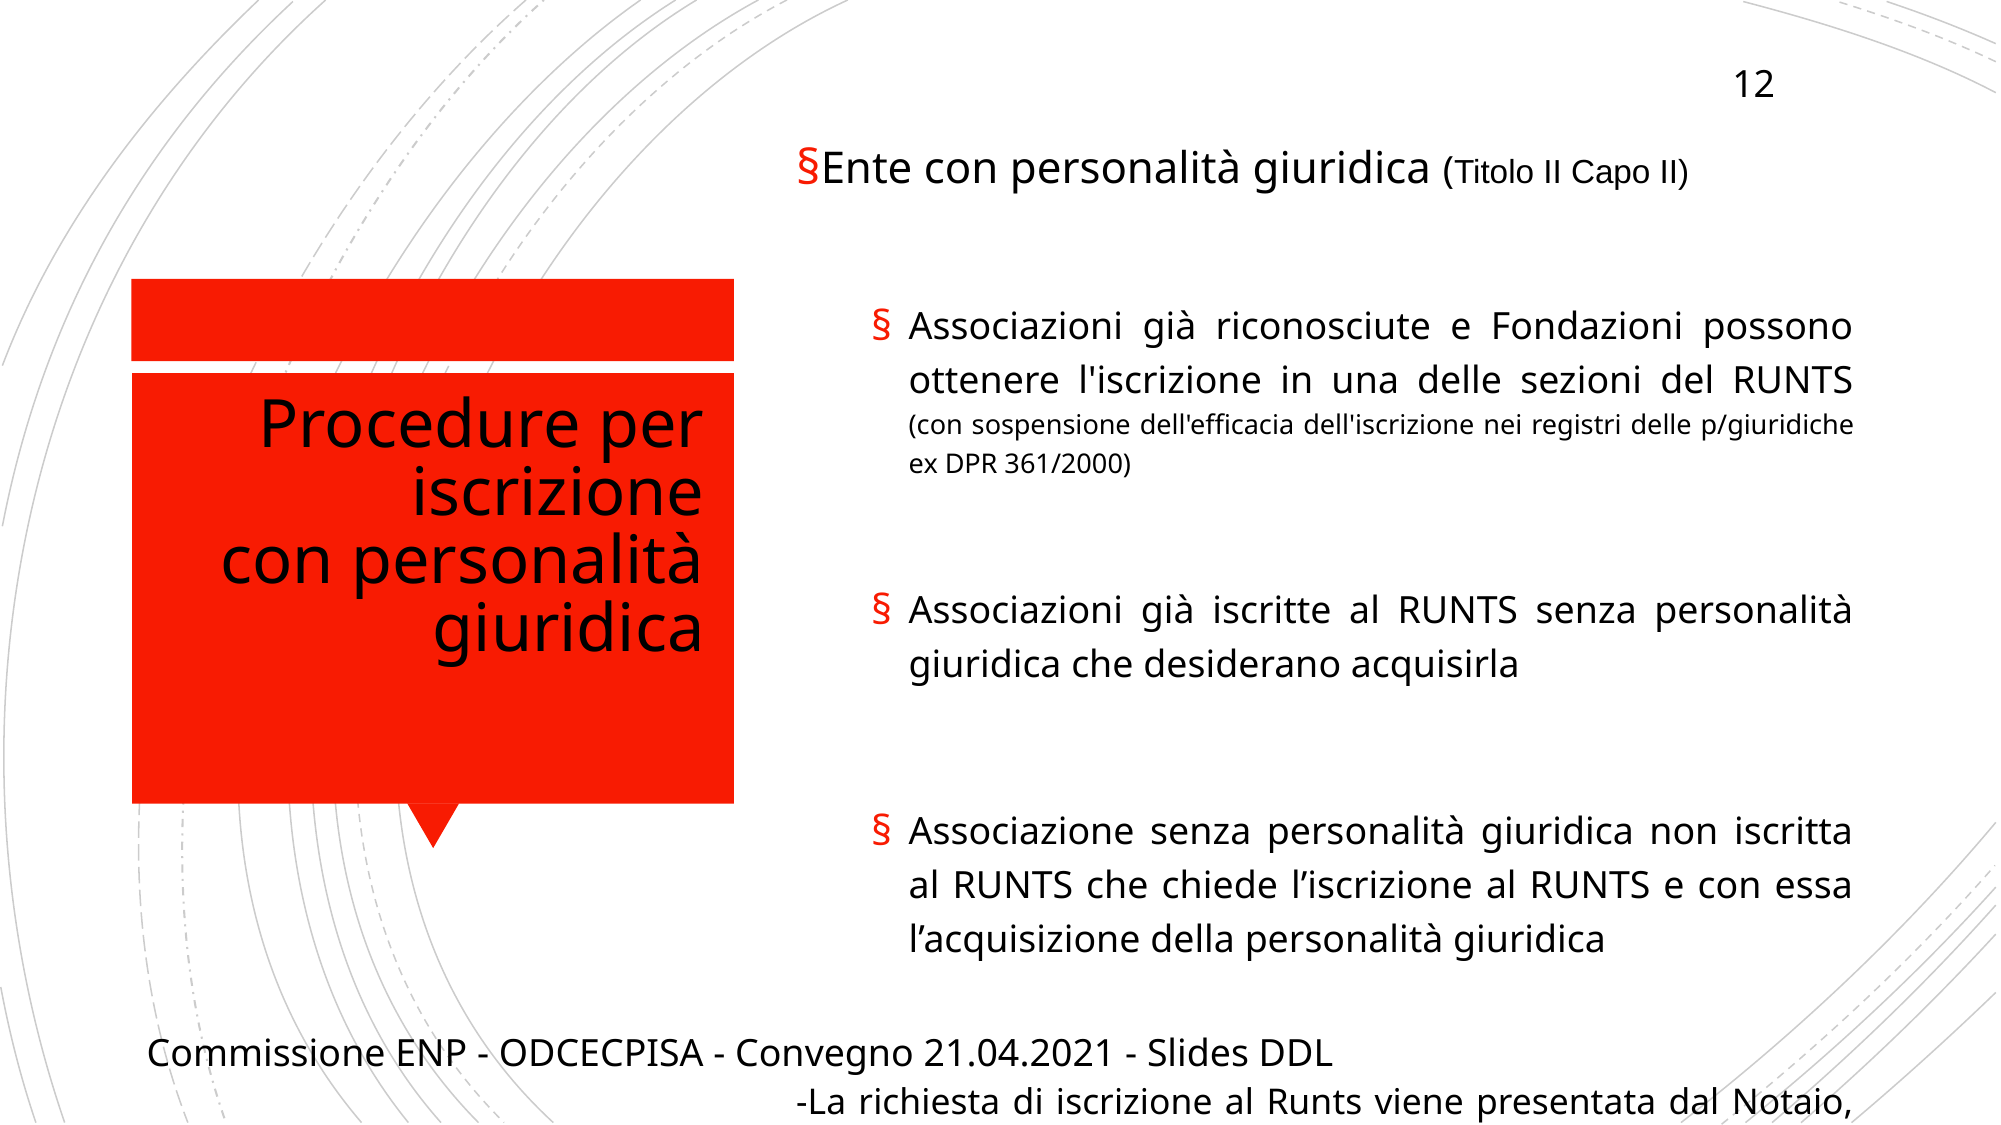

Ente con personalità giuridica (Titolo II Capo II)
Associazioni già riconosciute e Fondazioni possono ottenere l'iscrizione in una delle sezioni del RUNTS (con sospensione dell'efficacia dell'iscrizione nei registri delle p/giuridiche ex DPR 361/2000)
Associazioni già iscritte al RUNTS senza personalità giuridica che desiderano acquisirla
Associazione senza personalità giuridica non iscritta al RUNTS che chiede l’iscrizione al RUNTS e con essa l’acquisizione della personalità giuridica
-La richiesta di iscrizione al Runts viene presentata dal Notaio, che verifica la sussistenza delle condizioni richieste dal CTS, ivi compreso il patrimonio minimo richiesto (15.000€ per le associazioni e 30.000€ per le fondazioni)
(La procedura ed i tempi sono gli stessi già visti per gli enti senza p.g.)
-Se il notaio non ritiene sussistenti le condizioni, lo comunica ai fondatori o agli amministratori dell’ente; questi ultimi possono integrare la documentazione e richiedere direttamente l’iscrizione al RUNTS (la mancata risposta equivale a rifiuto)
# Procedure per iscrizione con personalità giuridica
Commissione ENP - ODCECPISA - Convegno 21.04.2021 - Slides DDL